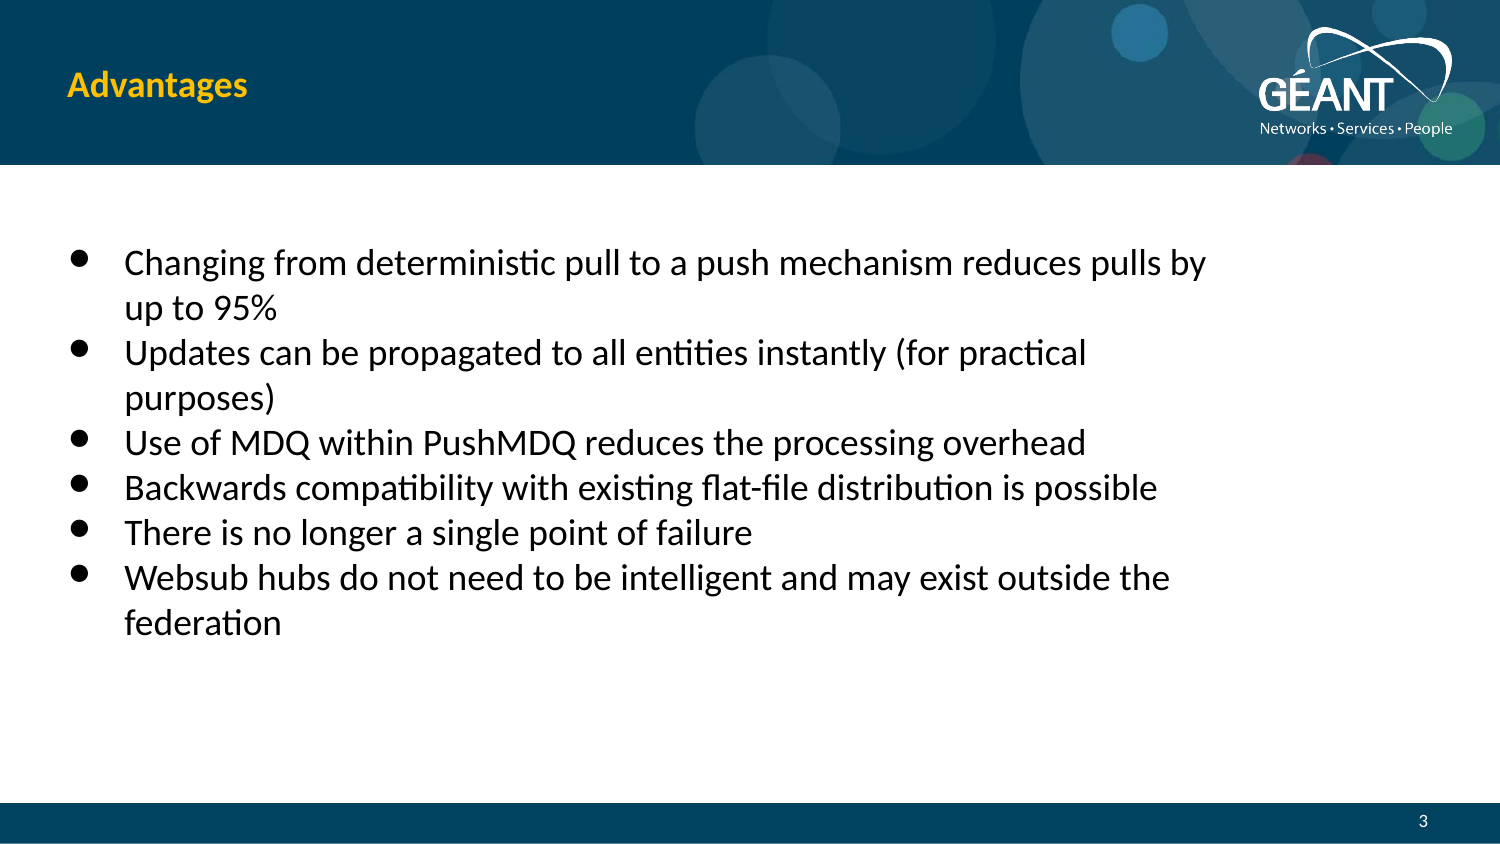

# Advantages
Changing from deterministic pull to a push mechanism reduces pulls by up to 95%
Updates can be propagated to all entities instantly (for practical purposes)
Use of MDQ within PushMDQ reduces the processing overhead
Backwards compatibility with existing flat-file distribution is possible
There is no longer a single point of failure
Websub hubs do not need to be intelligent and may exist outside the federation